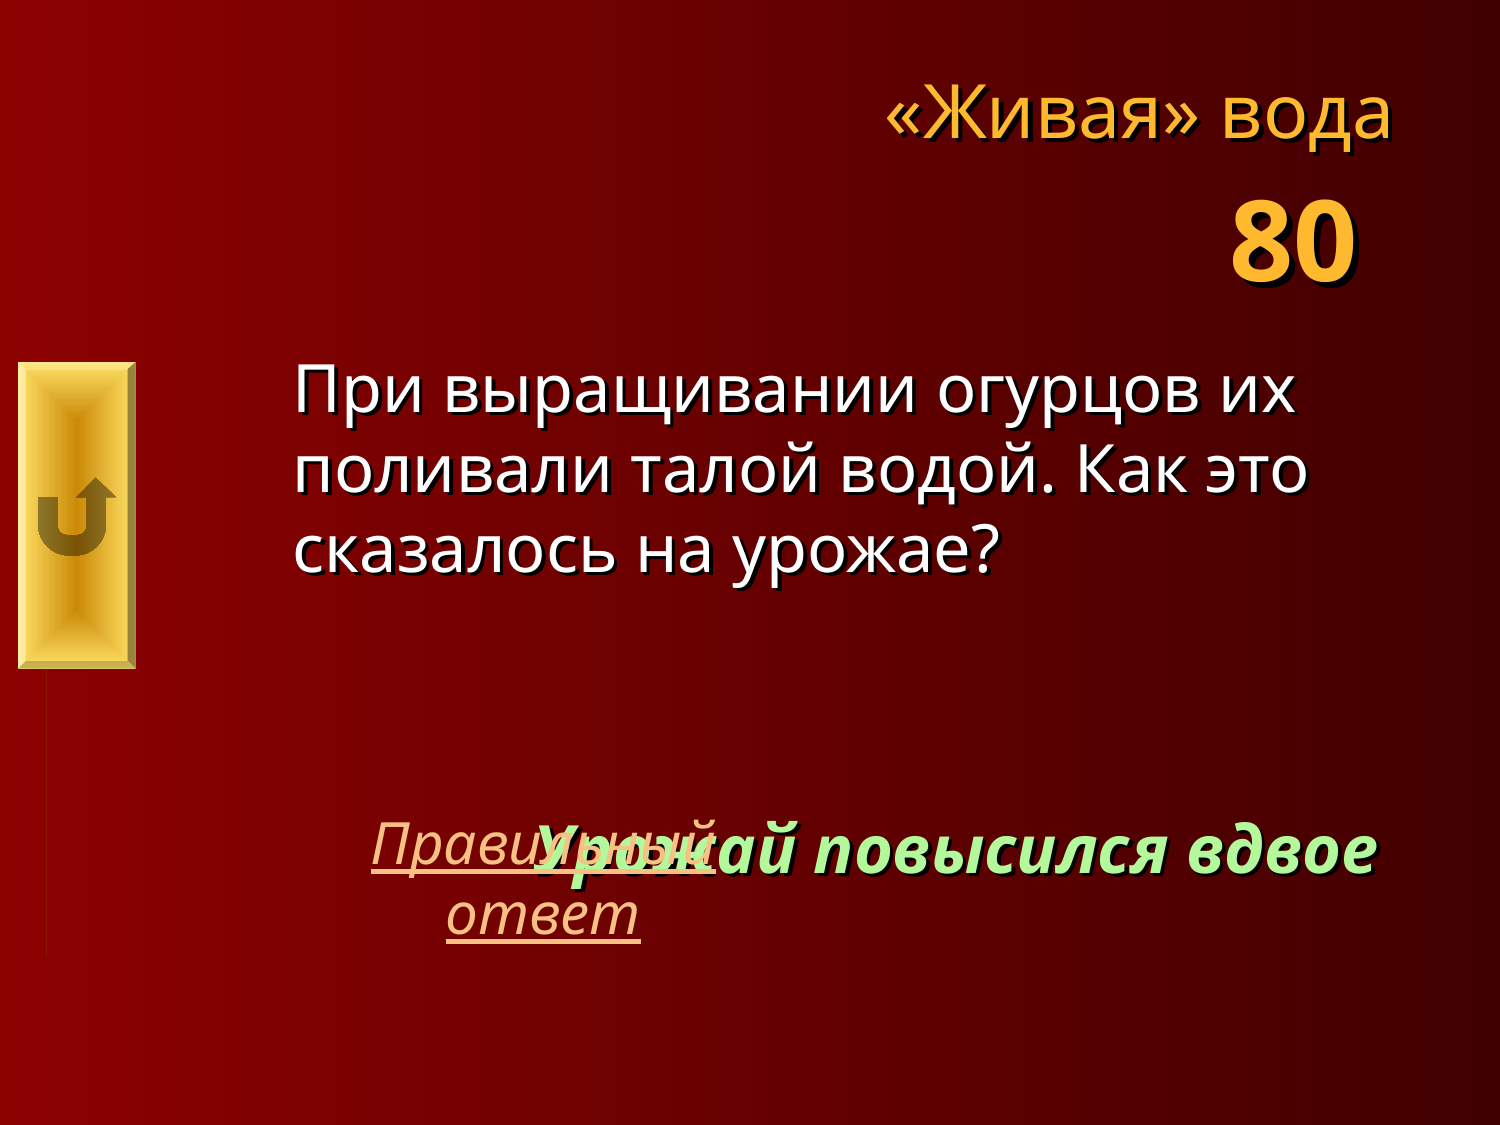

# «Живая» вода
80
При выращивании огурцов их поливали талой водой. Как это сказалось на урожае?
Урожай повысился вдвое
Правильный ответ